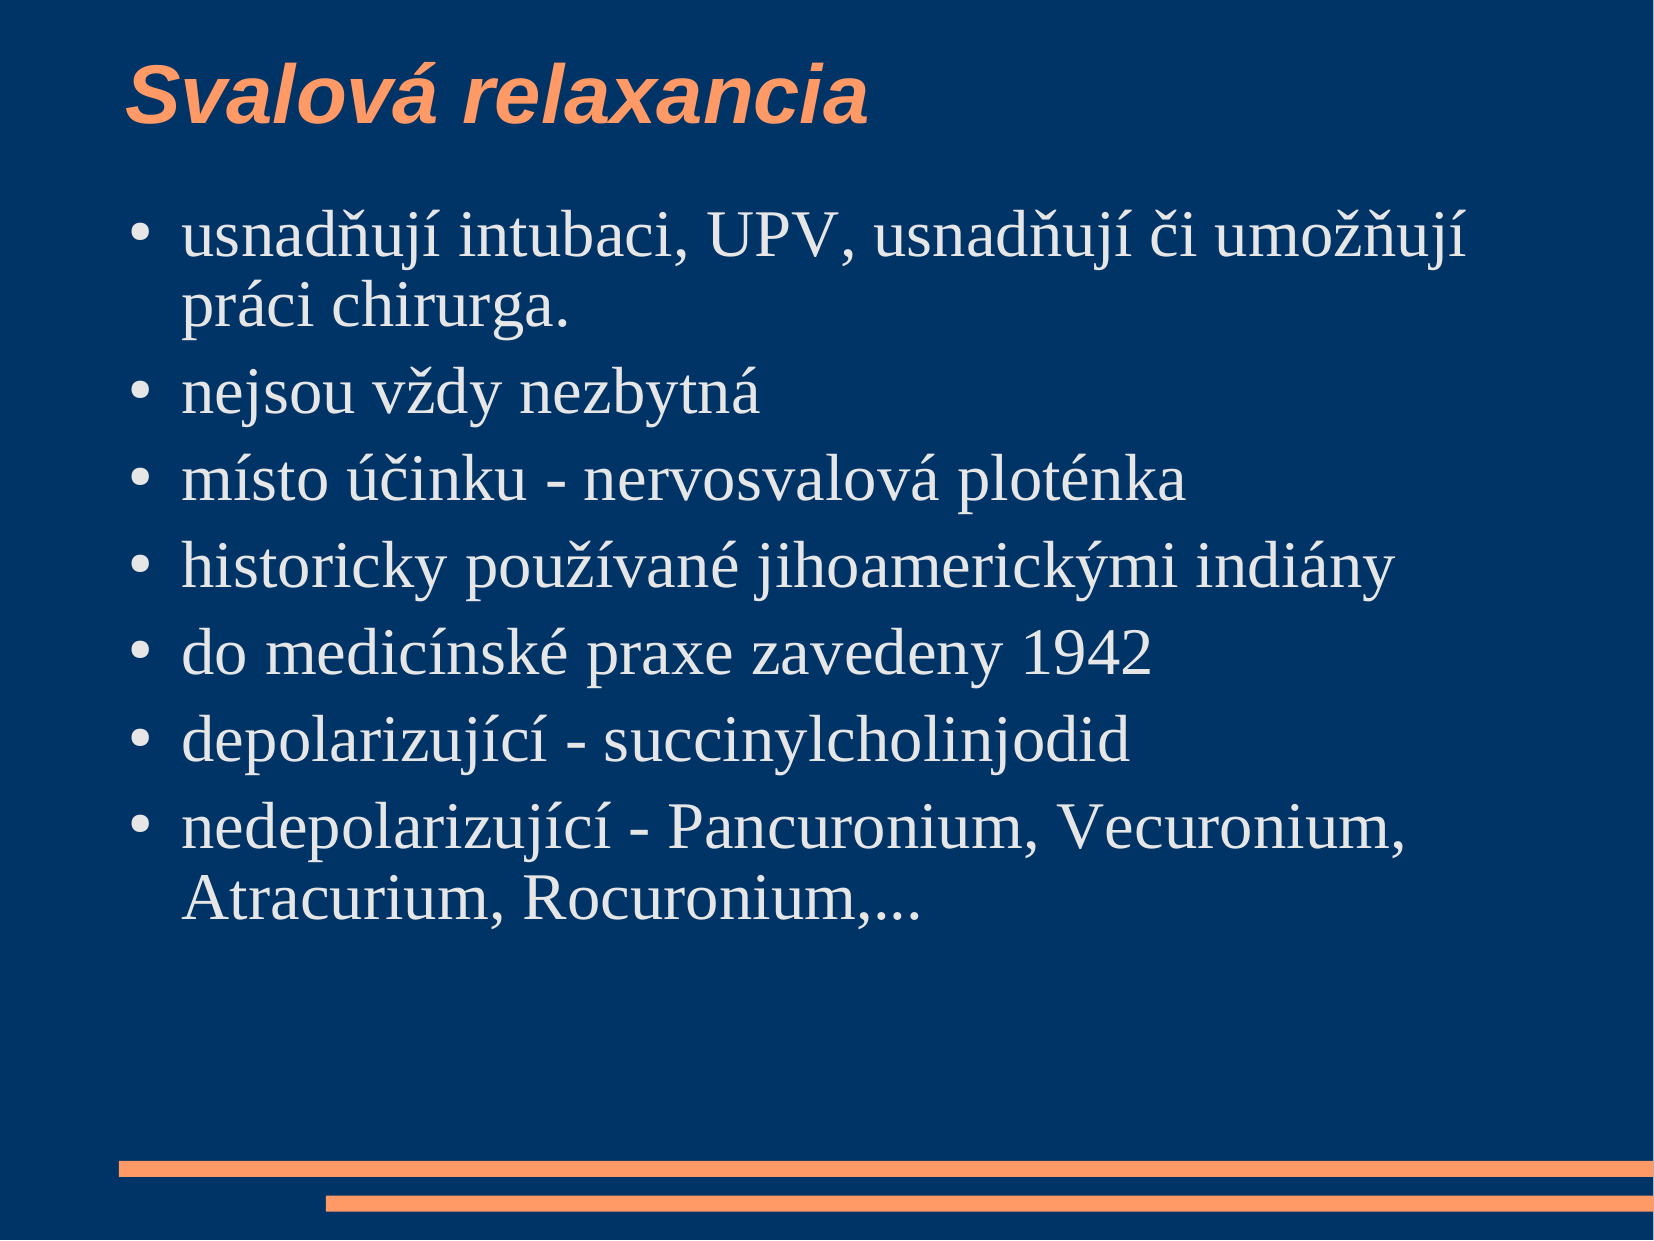

# Svalová relaxancia
usnadňují intubaci, UPV, usnadňují či umožňují práci chirurga.
nejsou vždy nezbytná
místo účinku - nervosvalová ploténka
historicky používané jihoamerickými indiány
do medicínské praxe zavedeny 1942
depolarizující - succinylcholinjodid
nedepolarizující - Pancuronium, Vecuronium, Atracurium, Rocuronium,...